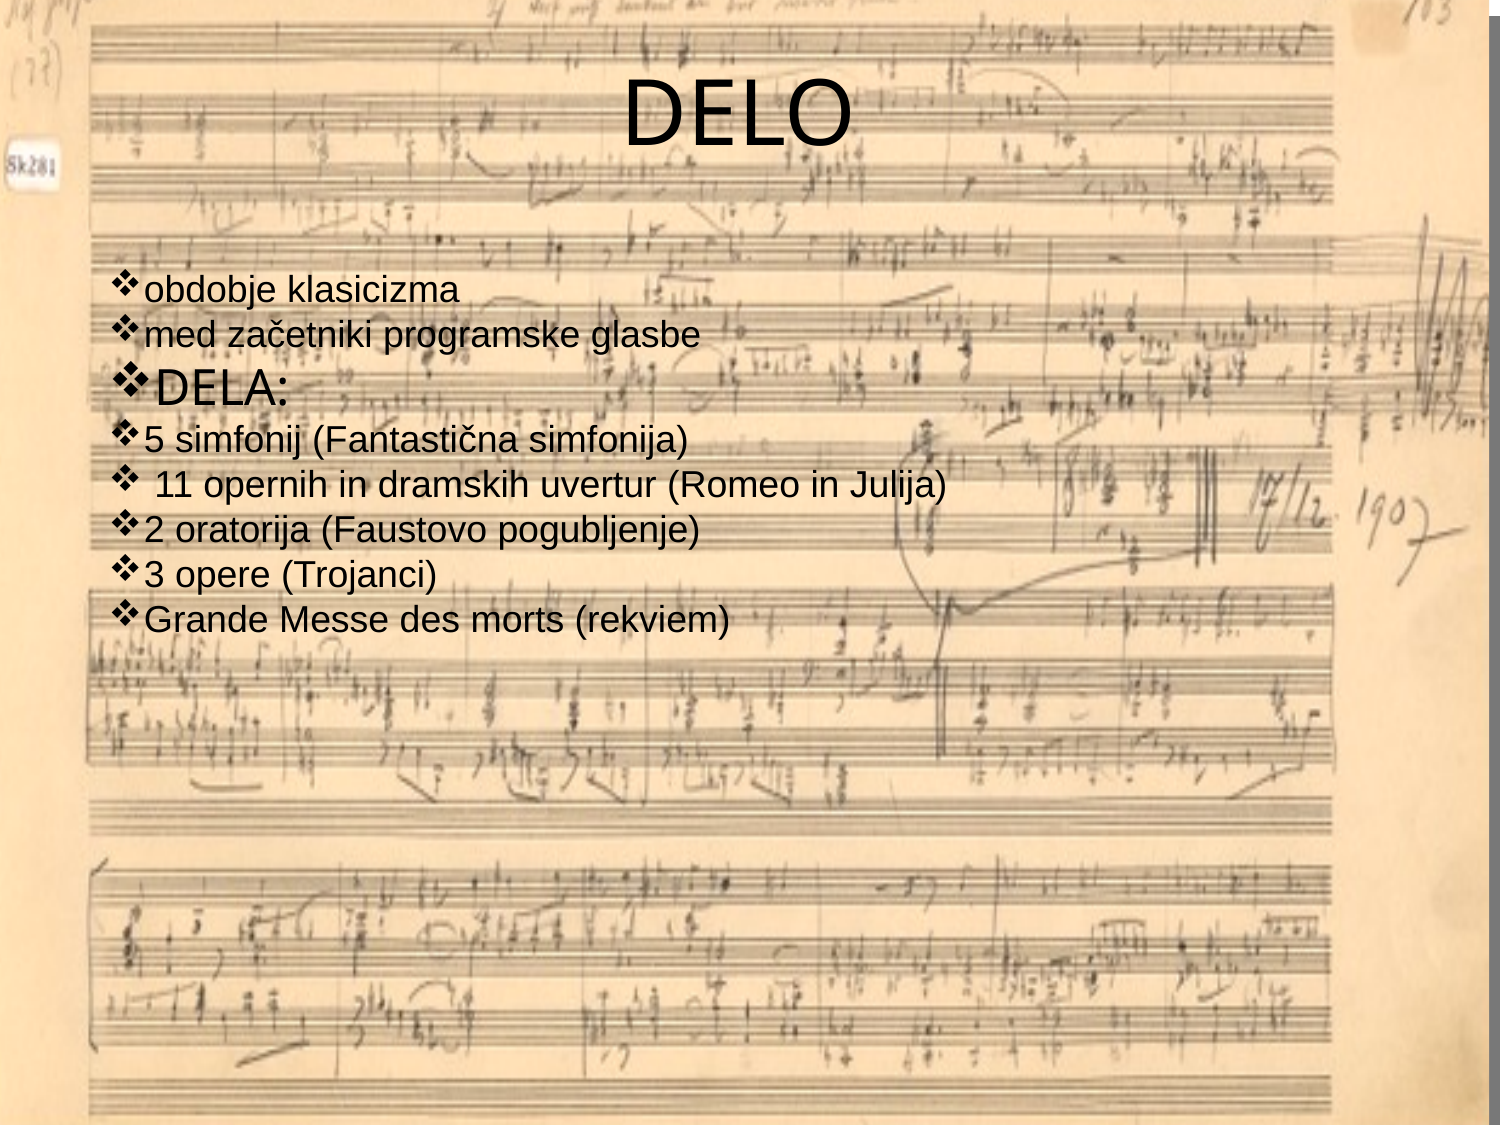

#
DELO
obdobje klasicizma
med začetniki programske glasbe
DELA:
5 simfonij (Fantastična simfonija)
 11 opernih in dramskih uvertur (Romeo in Julija)
2 oratorija (Faustovo pogubljenje)
3 opere (Trojanci)
Grande Messe des morts (rekviem)